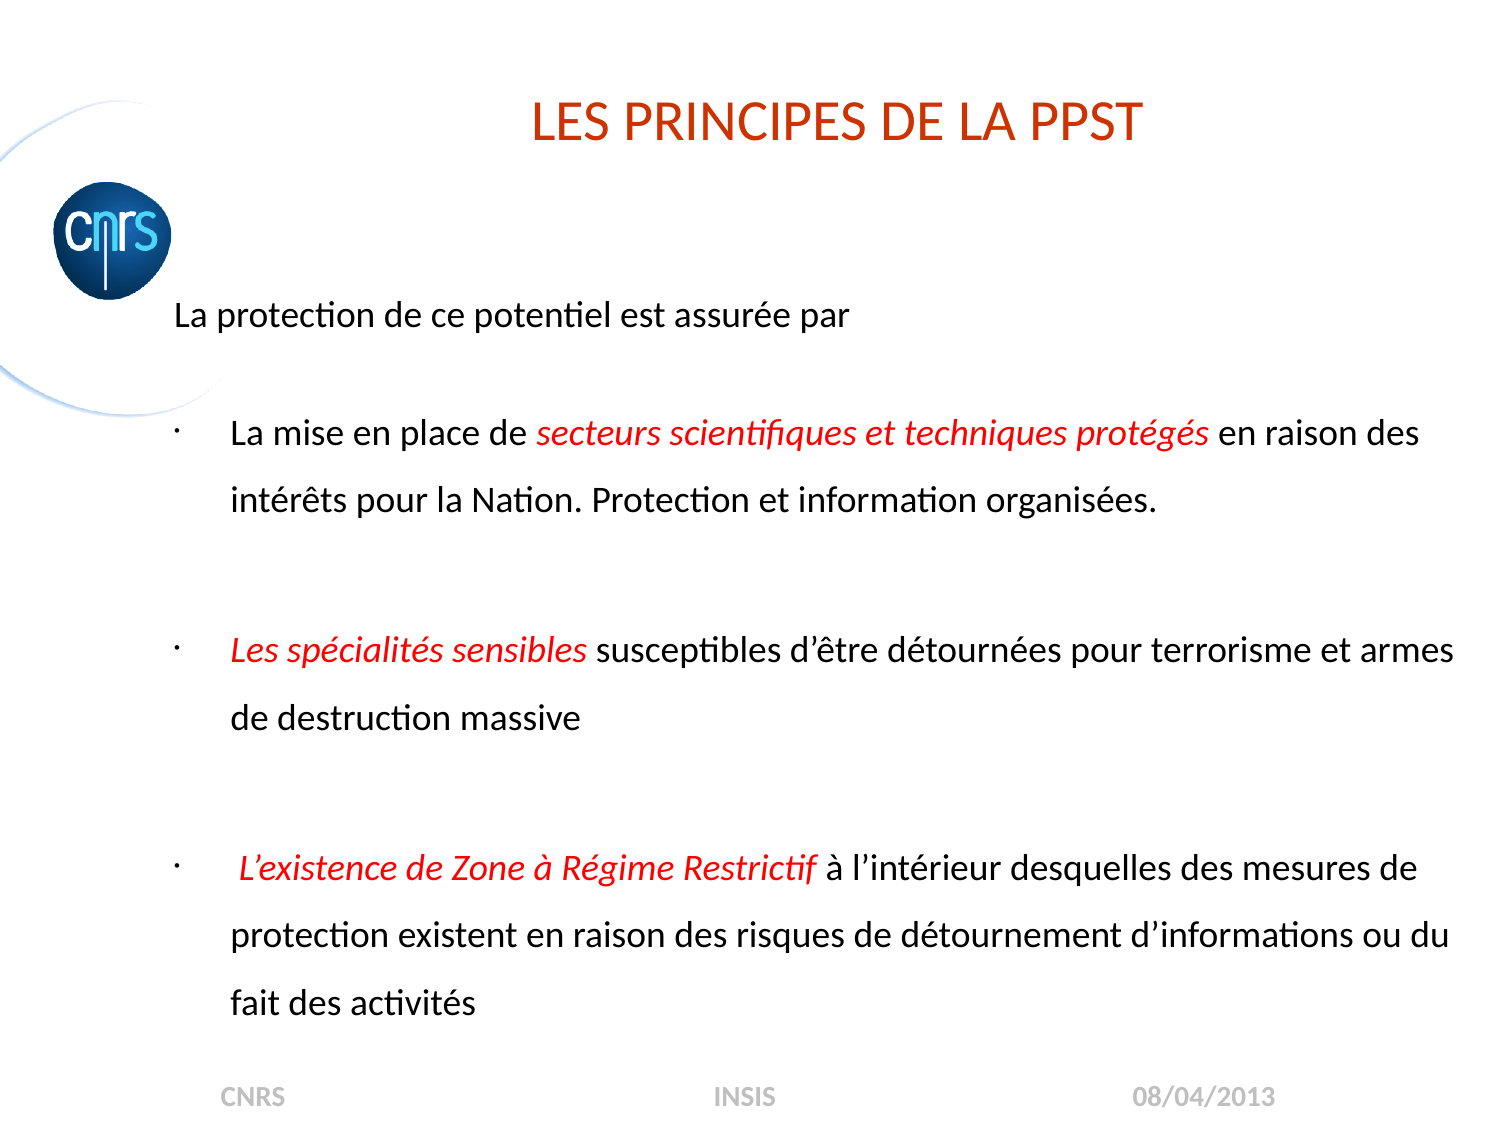

LES PRINCIPES DE LA PPST
La protection de ce potentiel est assurée par
La mise en place de secteurs scientifiques et techniques protégés en raison des intérêts pour la Nation. Protection et information organisées.
Les spécialités sensibles susceptibles d’être détournées pour terrorisme et armes de destruction massive
 L’existence de Zone à Régime Restrictif à l’intérieur desquelles des mesures de protection existent en raison des risques de détournement d’informations ou du fait des activités